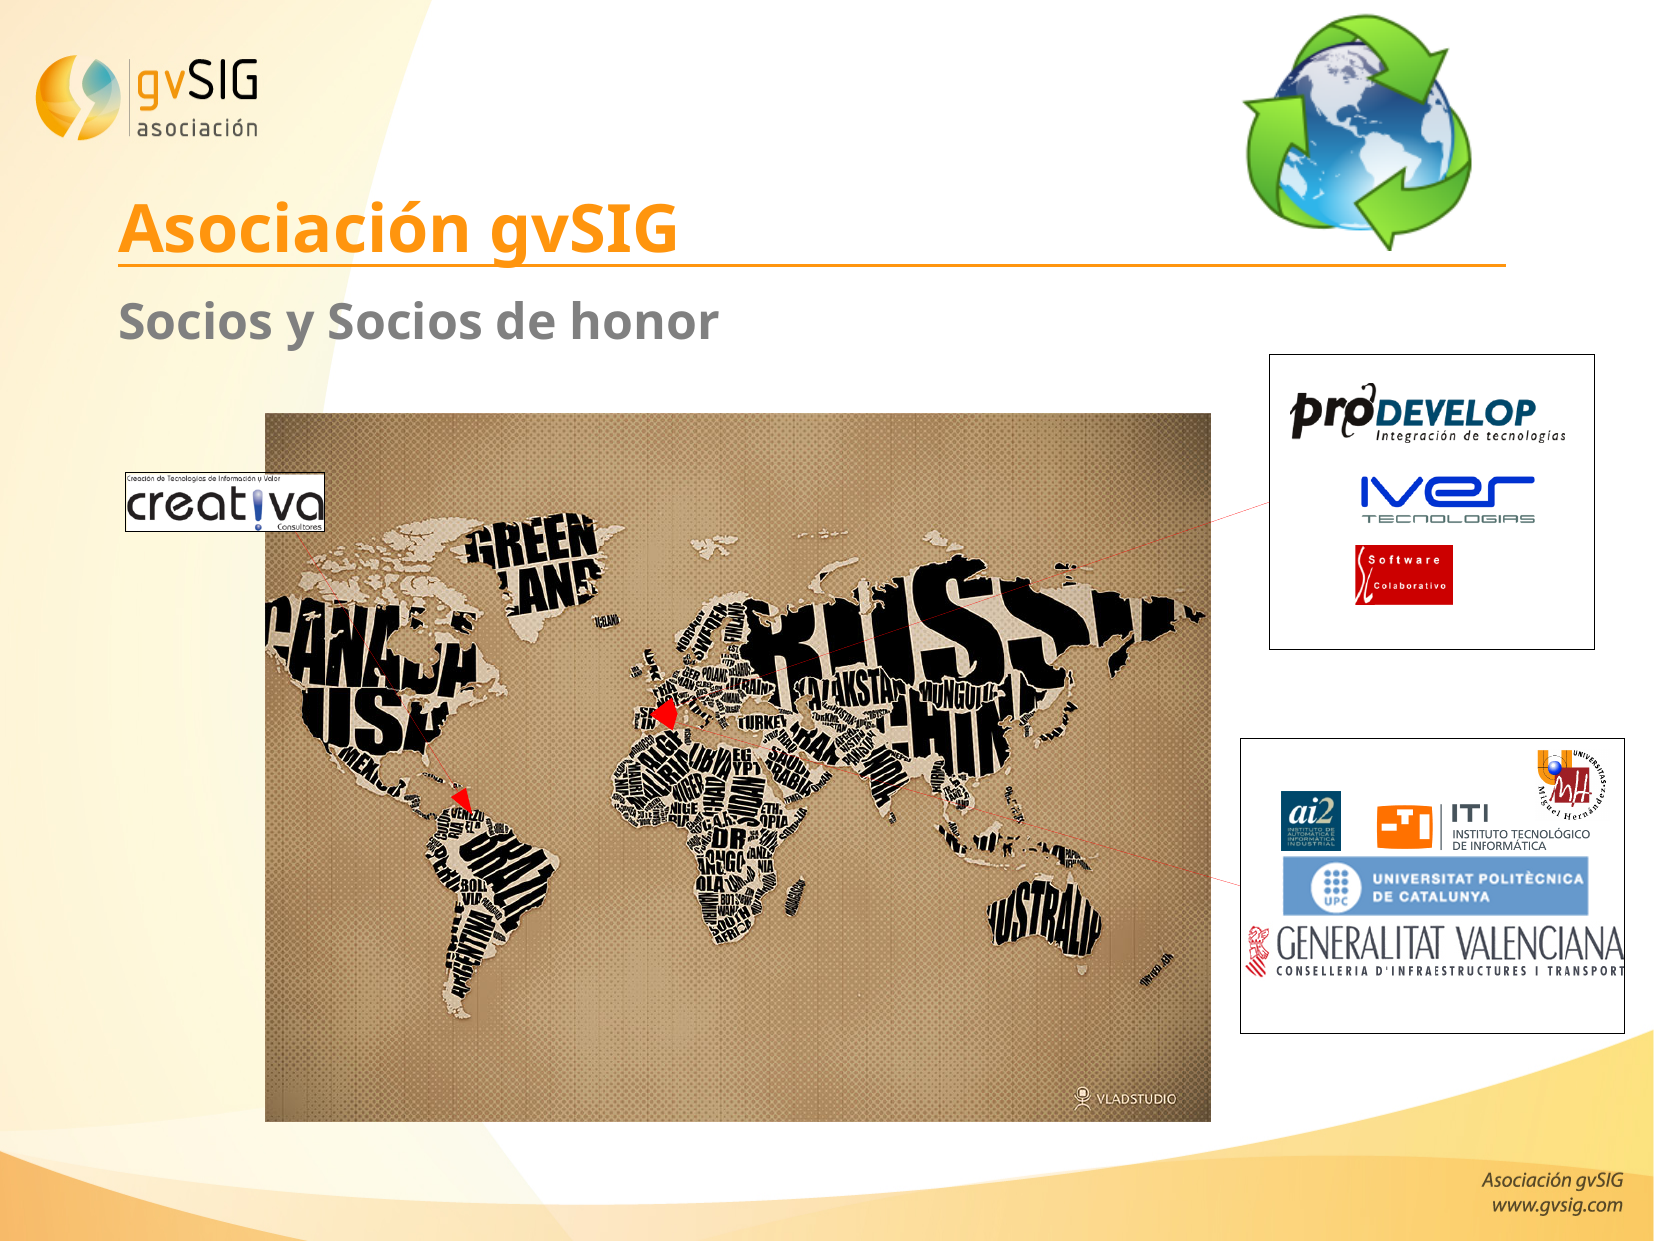

# Asociación gvSIG
Socios y Socios de honor